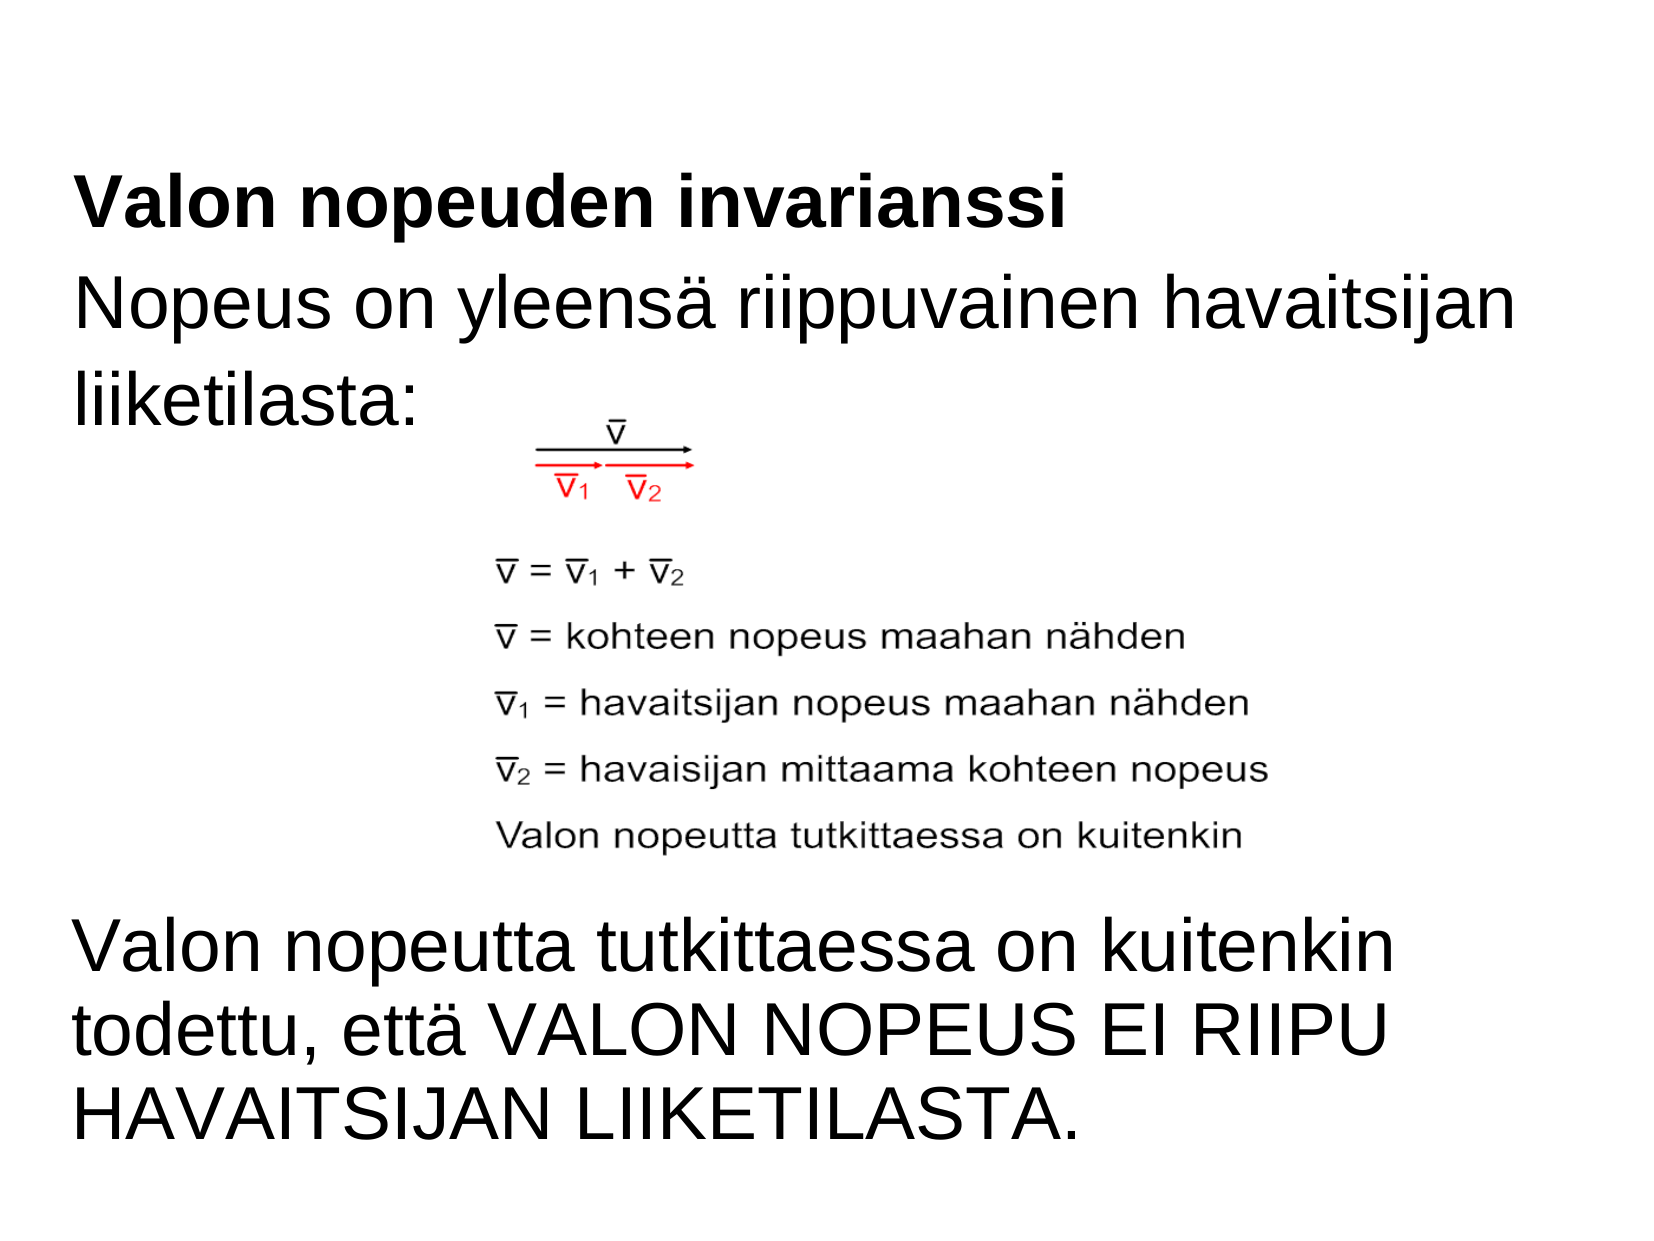

Valon nopeuden invarianssi
Nopeus on yleensä riippuvainen havaitsijan liiketilasta:
Valon nopeutta tutkittaessa on kuitenkin todettu, että VALON NOPEUS EI RIIPU HAVAITSIJAN LIIKETILASTA.